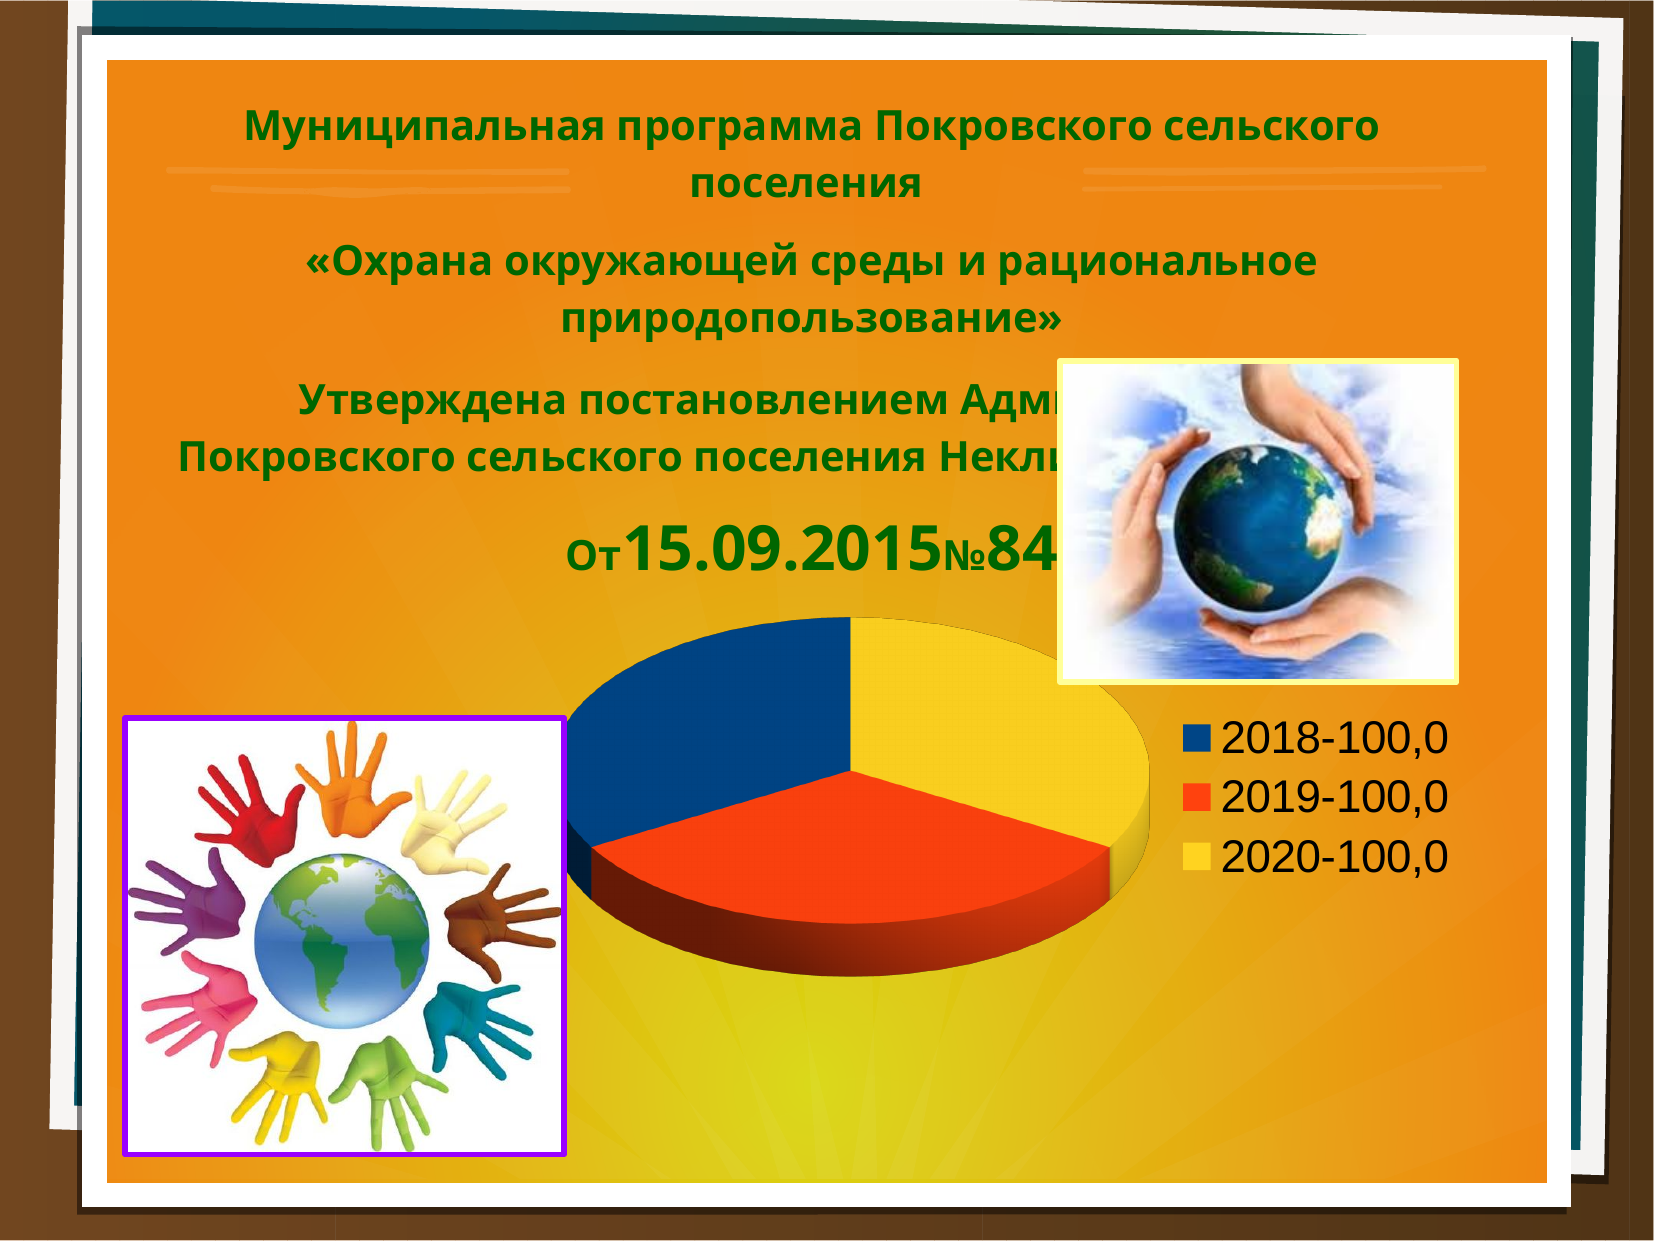

Муниципальная программа Покровского сельского поселения
«Охрана окружающей среды и рациональное природопользование»
Утверждена постановлением Администрации Покровского сельского поселения Неклиновского района
От15.09.2015№84
[unsupported chart]